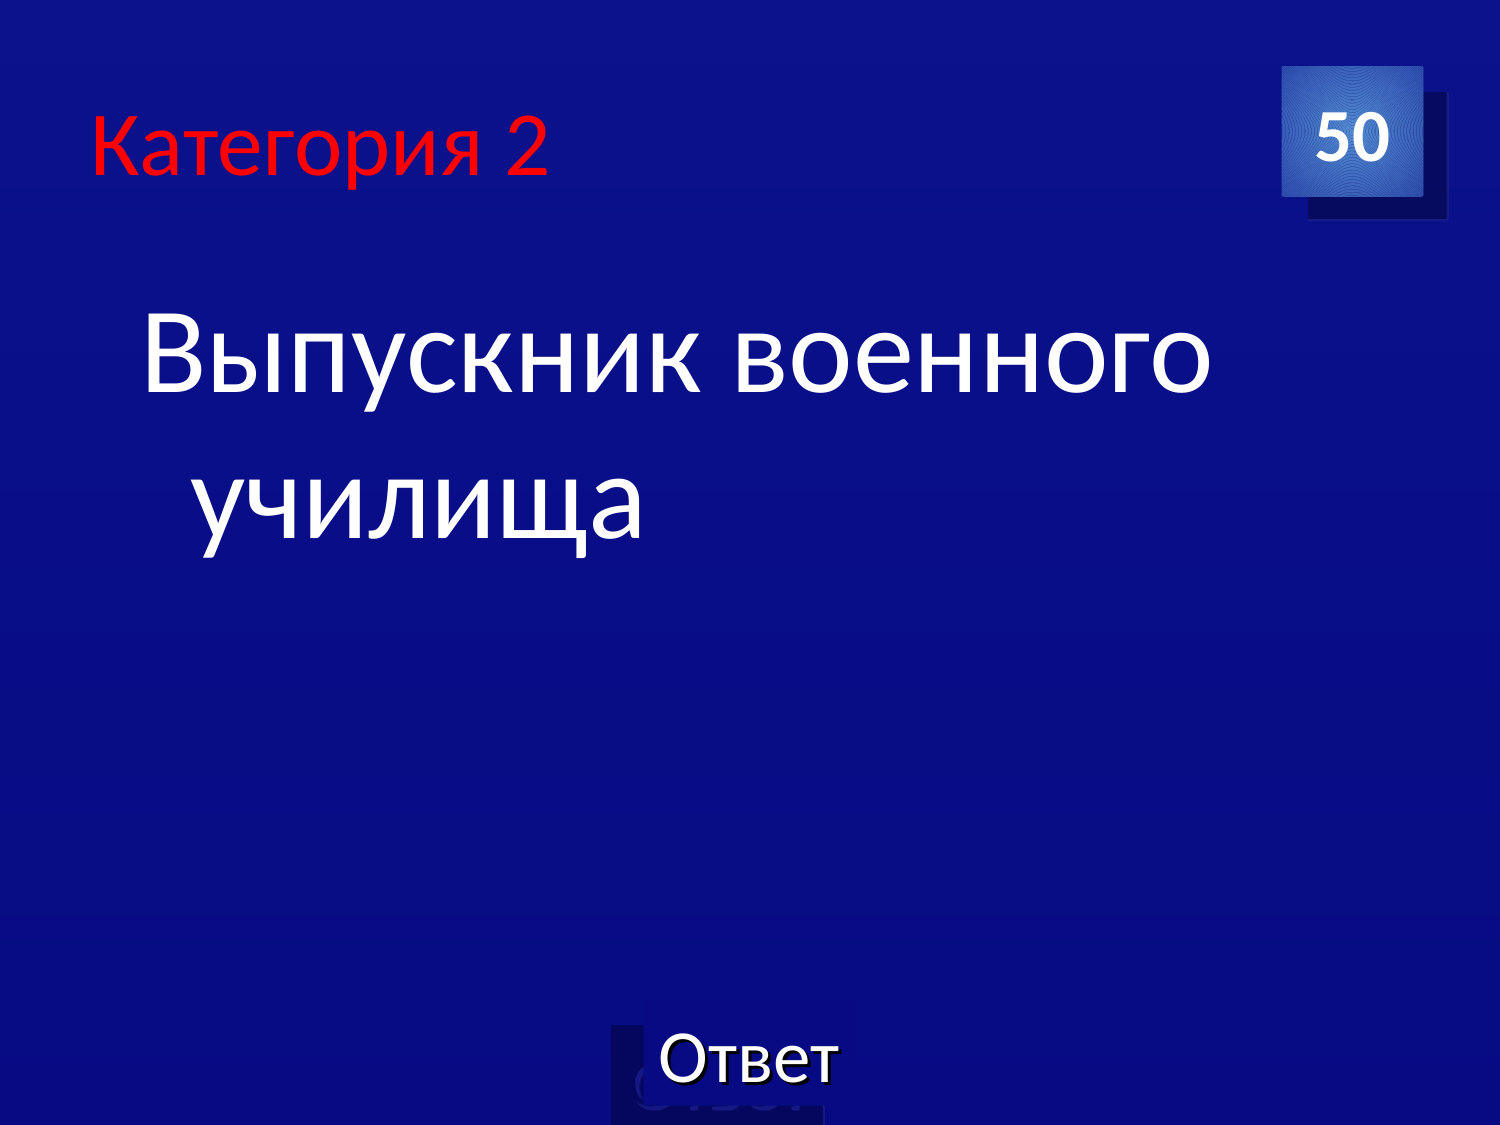

# Категория 2
50
Выпускник военного училища